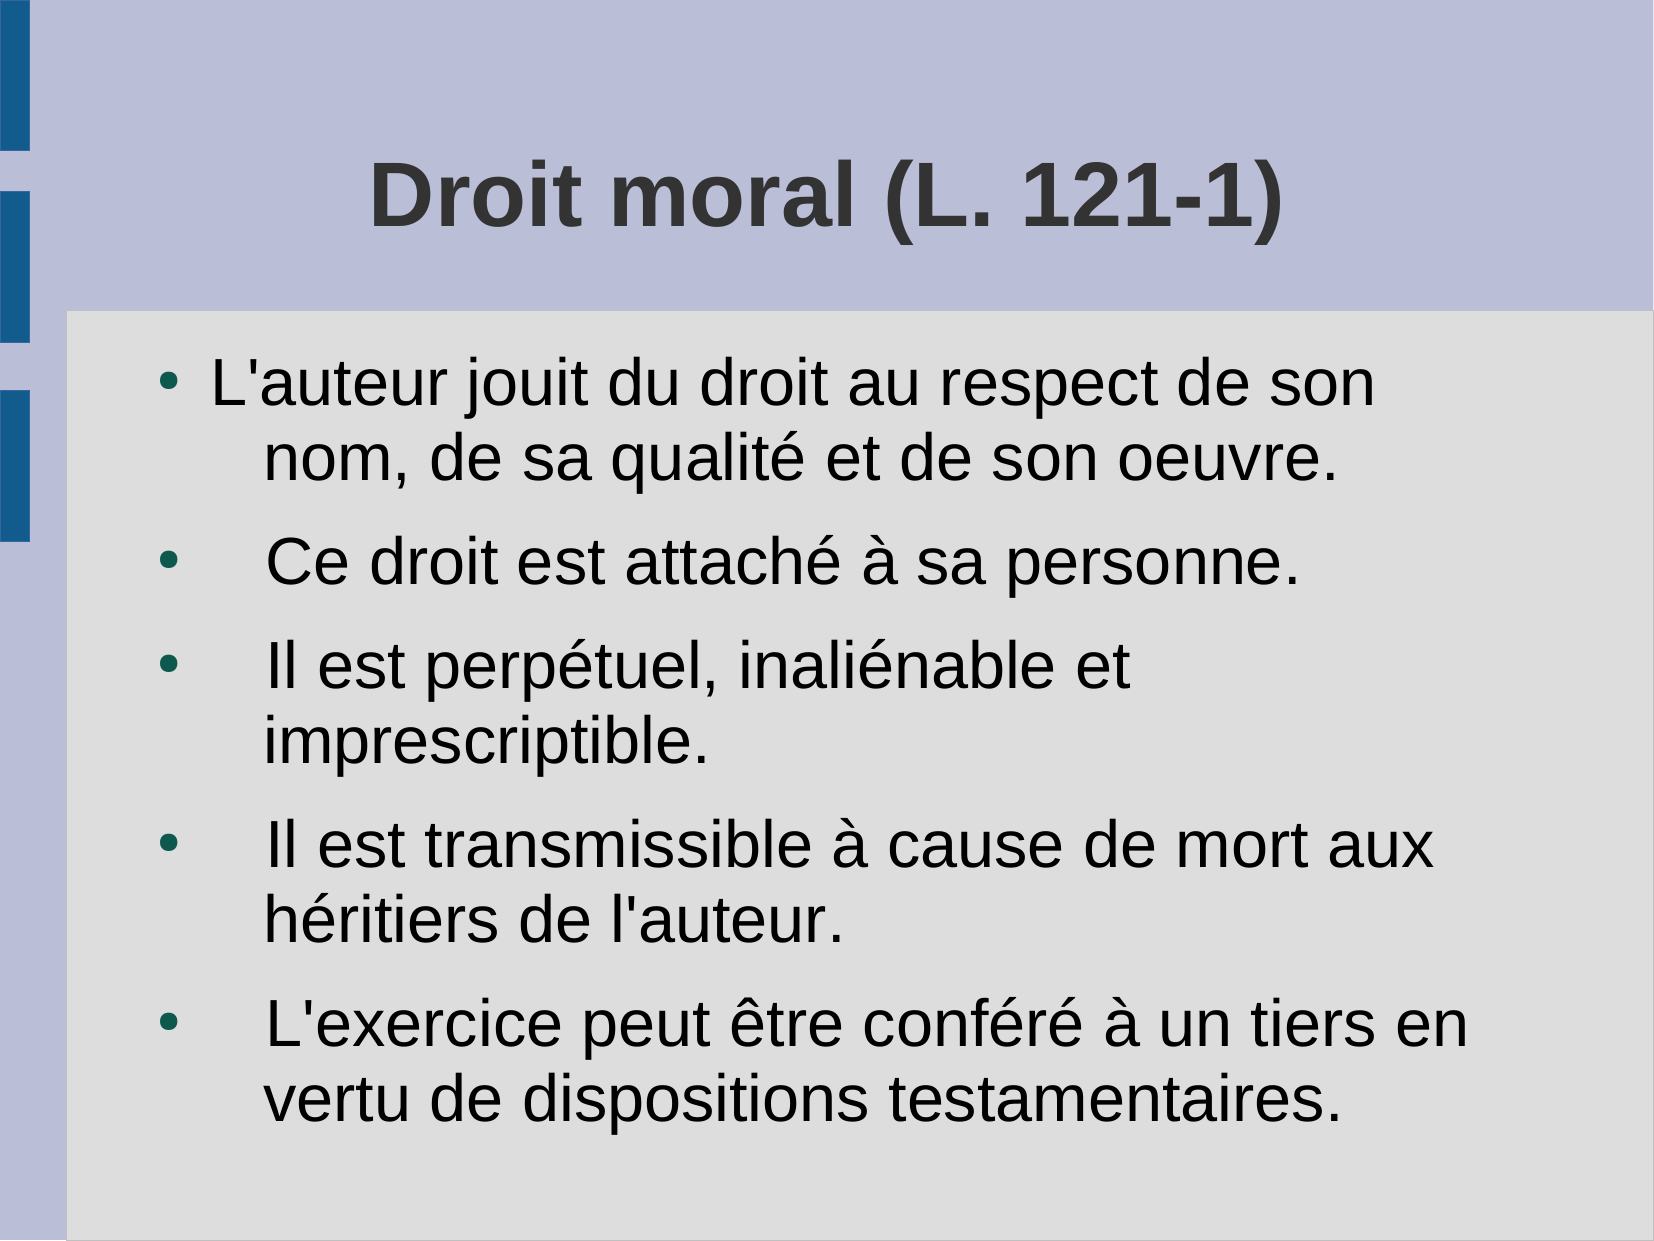

# Droit moral (L. 121-1)
L'auteur jouit du droit au respect de son nom, de sa qualité et de son oeuvre.
 Ce droit est attaché à sa personne.
 Il est perpétuel, inaliénable et imprescriptible.
 Il est transmissible à cause de mort aux héritiers de l'auteur.
 L'exercice peut être conféré à un tiers en vertu de dispositions testamentaires.